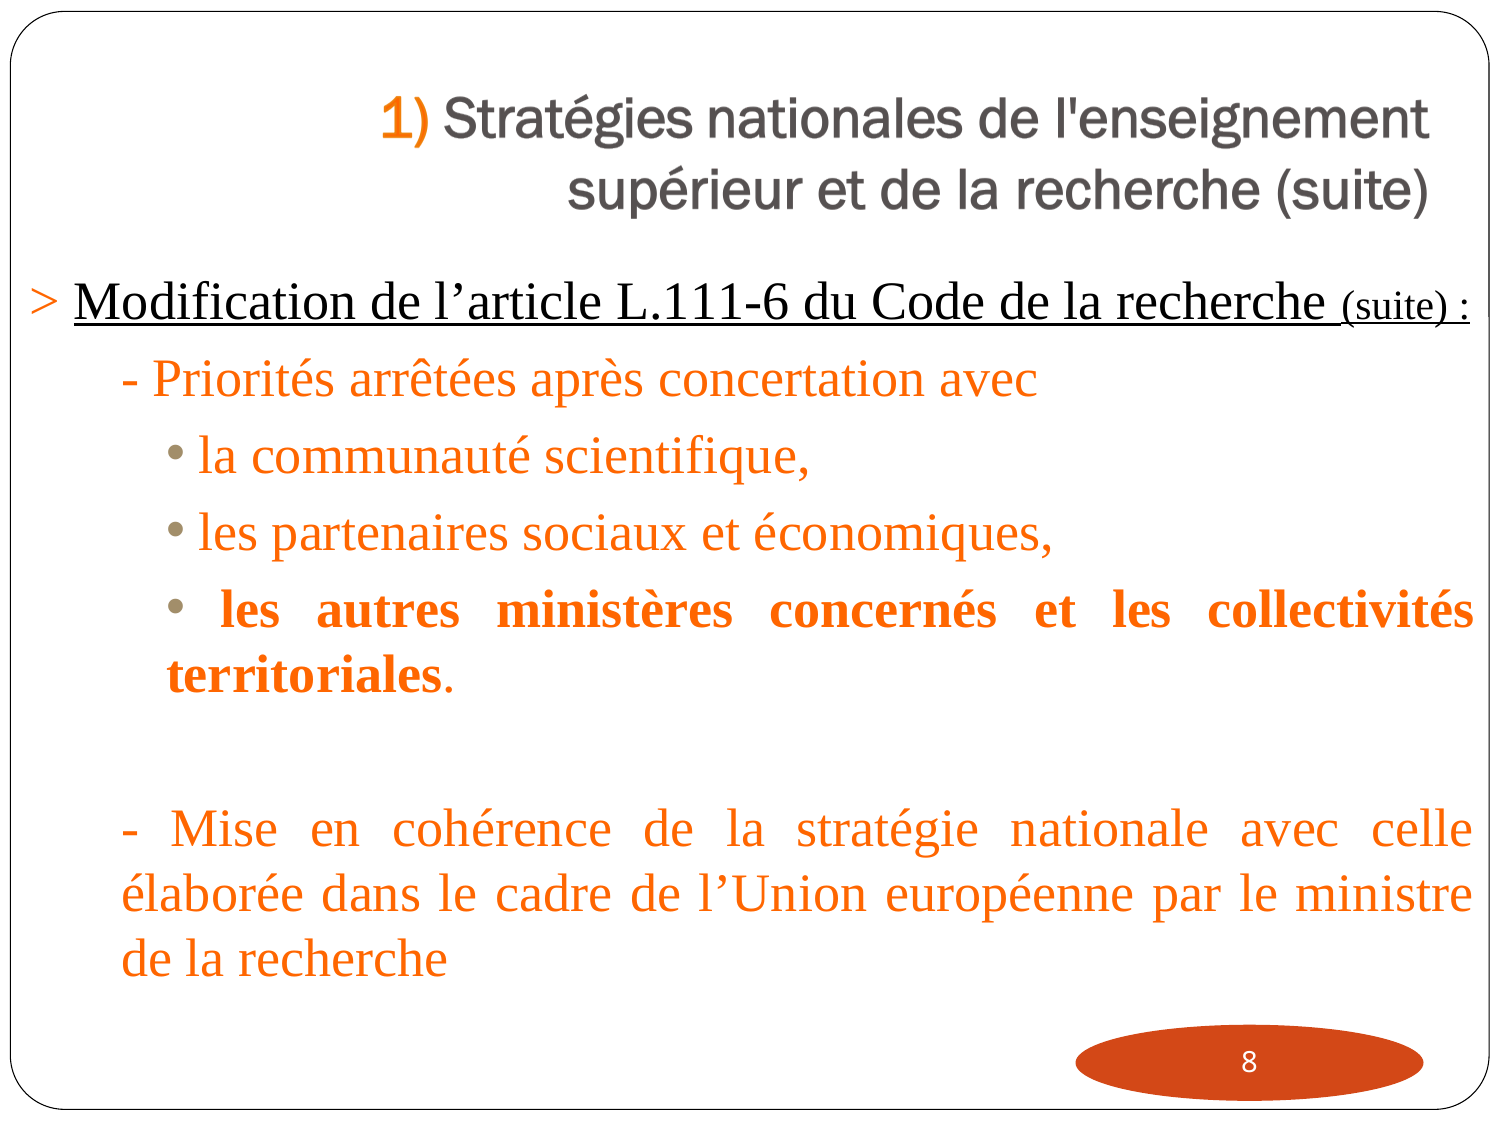

> Modification de l’article L.111-6 du Code de la recherche (suite) :
- Priorités arrêtées après concertation avec
 la communauté scientifique,
 les partenaires sociaux et économiques,
 les autres ministères concernés et les collectivités territoriales.
- Mise en cohérence de la stratégie nationale avec celle élaborée dans le cadre de l’Union européenne par le ministre de la recherche